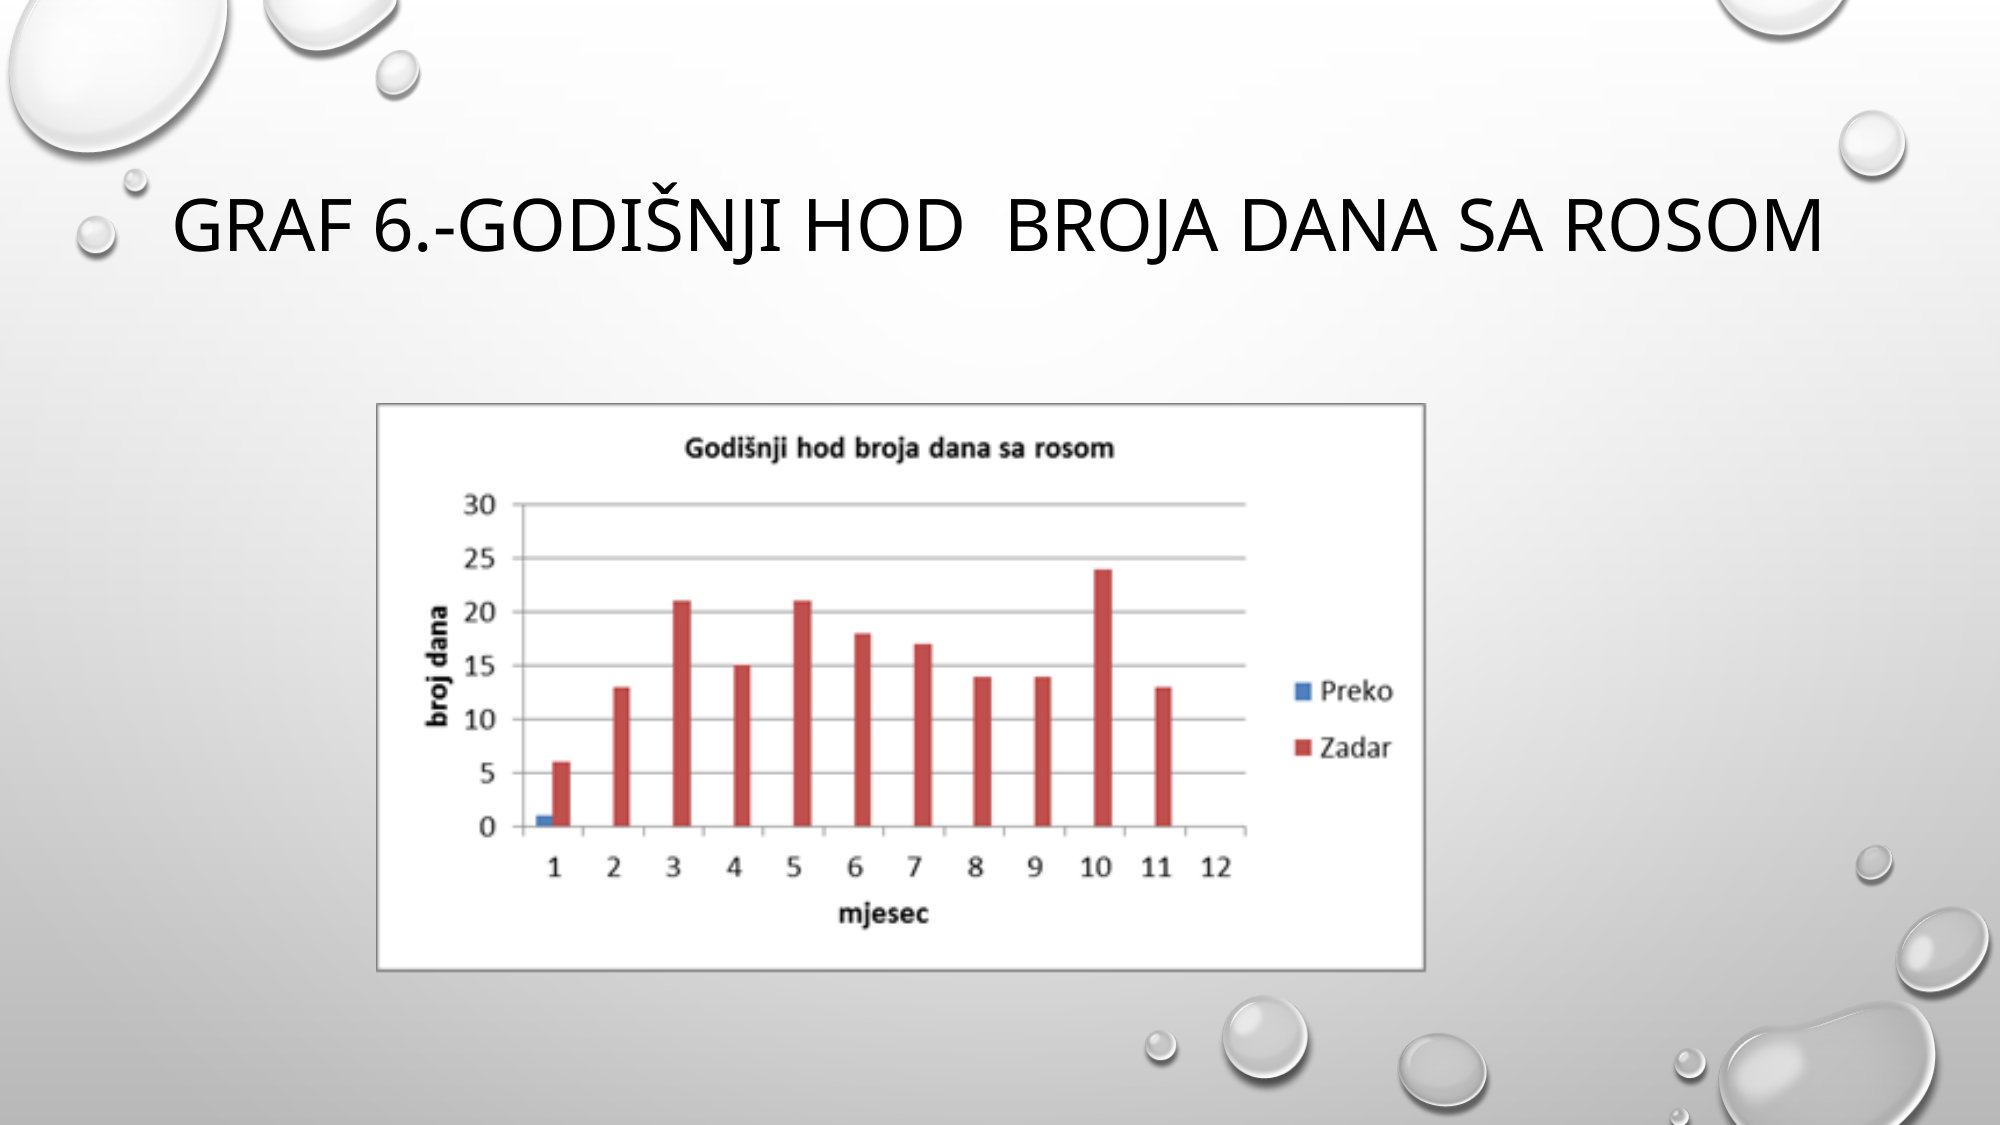

# Graf 6.-Godišnji hod broja dana sa rosom